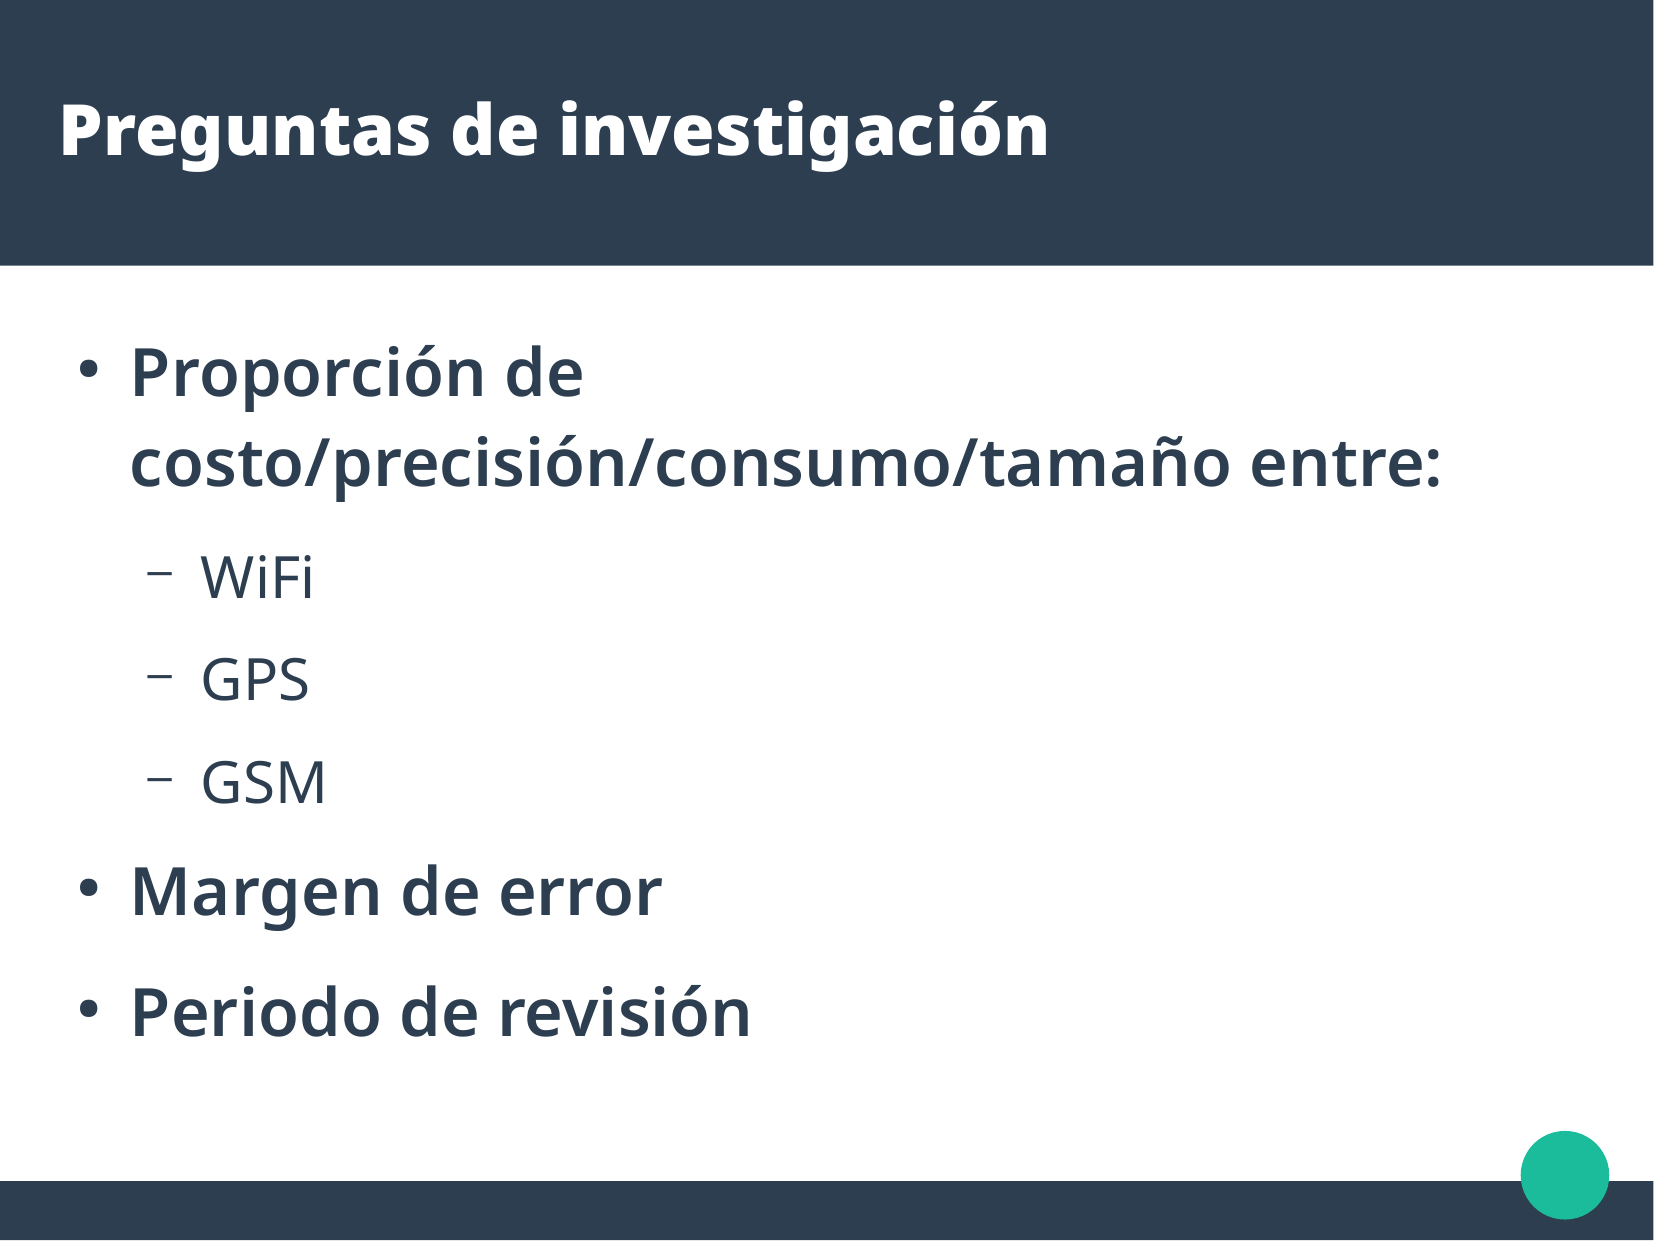

# Preguntas de investigación
Proporción de costo/precisión/consumo/tamaño entre:
WiFi
GPS
GSM
Margen de error
Periodo de revisión